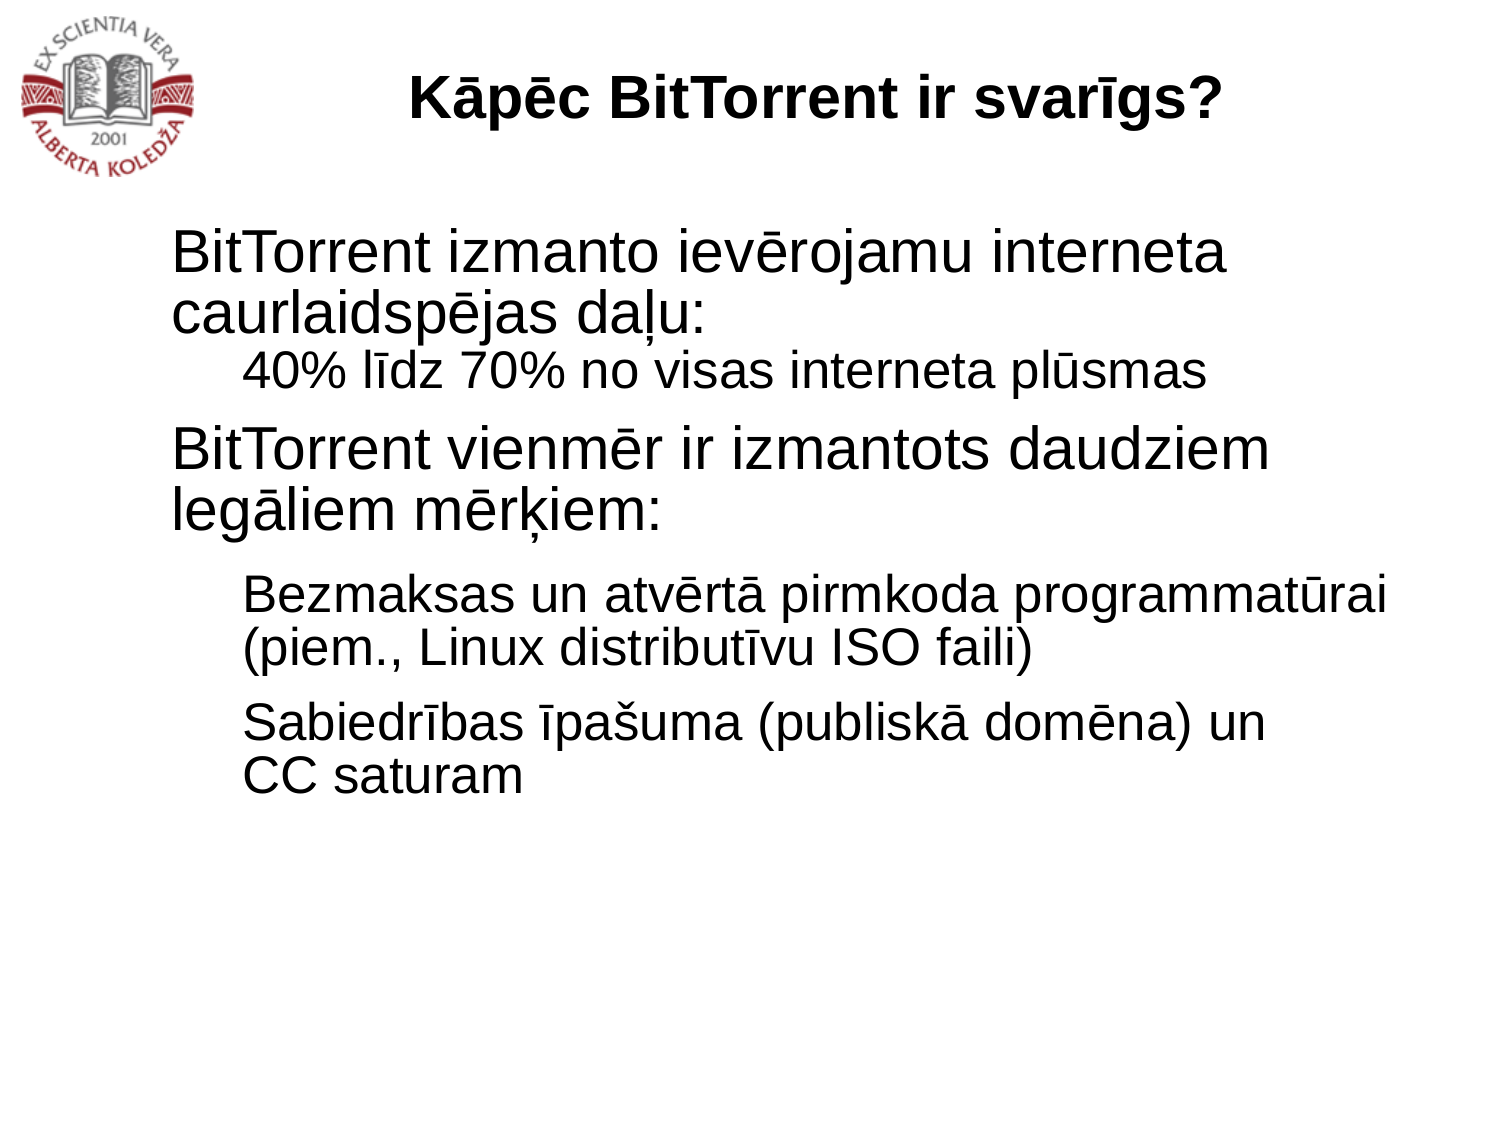

# Kāpēc BitTorrent ir svarīgs?
BitTorrent izmanto ievērojamu interneta caurlaidspējas daļu:
40% līdz 70% no visas interneta plūsmas
BitTorrent vienmēr ir izmantots daudziem legāliem mērķiem:
Bezmaksas un atvērtā pirmkoda programmatūrai (piem., Linux distributīvu ISO faili)
Sabiedrības īpašuma (publiskā domēna) un
CC saturam